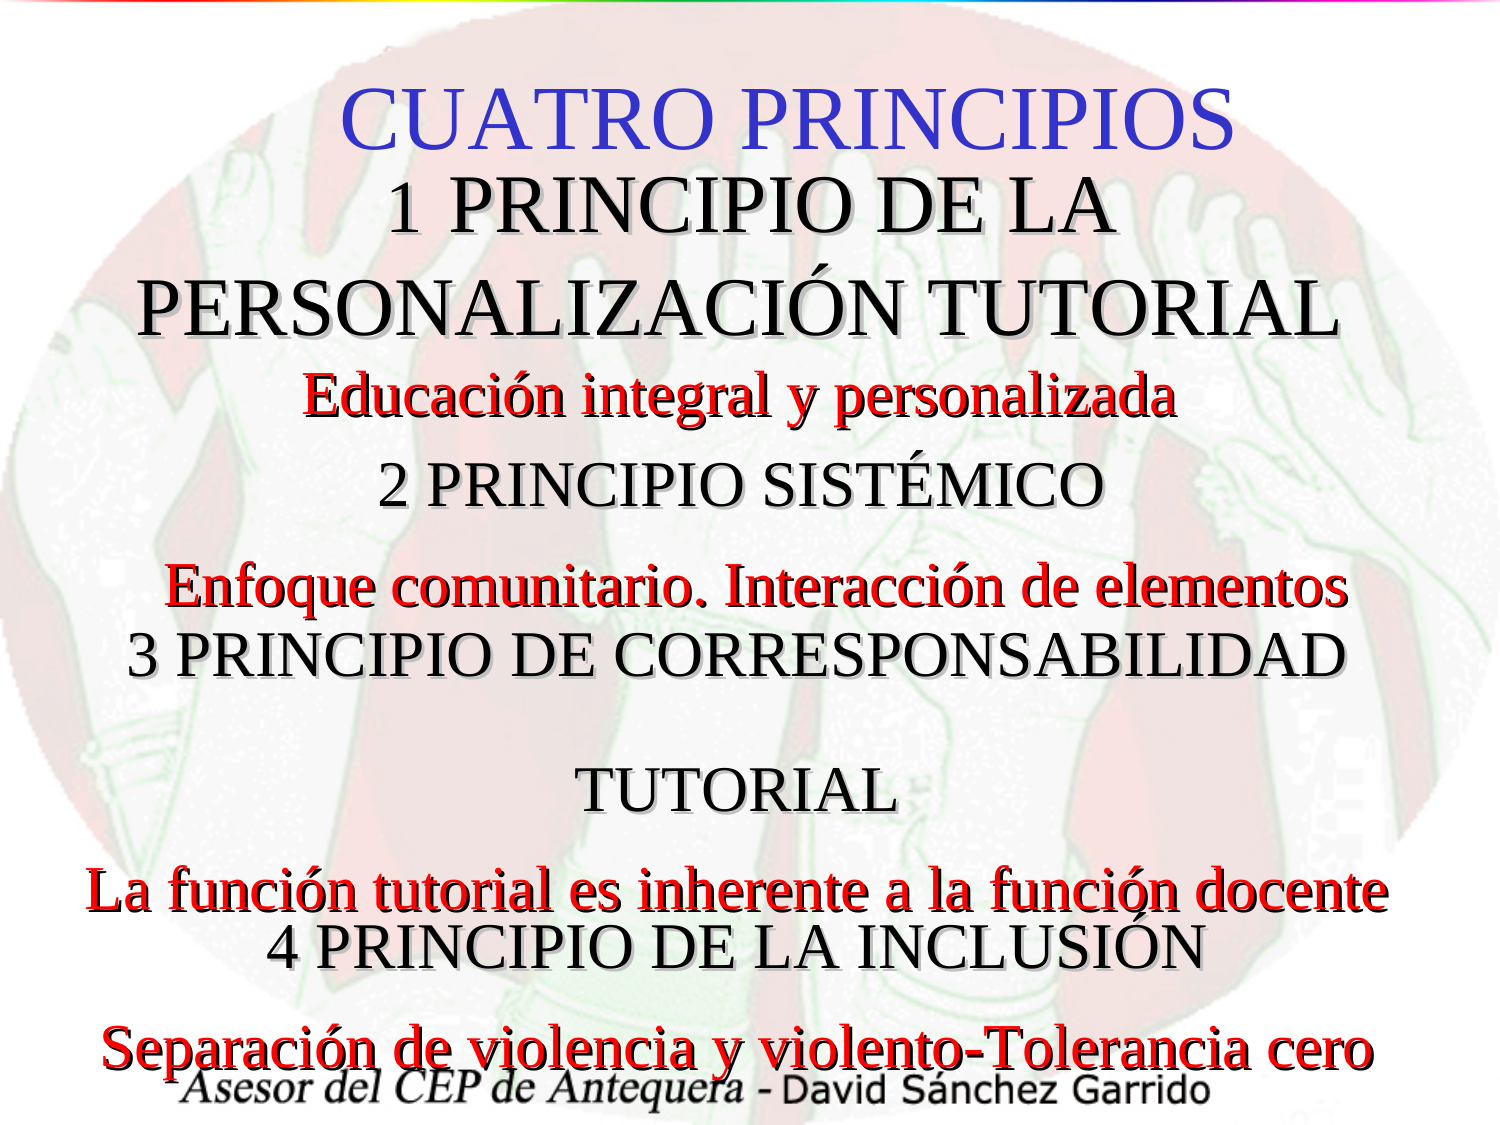

CUATRO PRINCIPIOS
 1 PRINCIPIO DE LA PERSONALIZACIÓN TUTORIAL
Educación integral y personalizada
2 PRINCIPIO SISTÉMICO
Enfoque comunitario. Interacción de elementos
3 PRINCIPIO DE CORRESPONSABILIDAD TUTORIAL
La función tutorial es inherente a la función docente
4 PRINCIPIO DE LA INCLUSIÓN
Separación de violencia y violento-Tolerancia cero